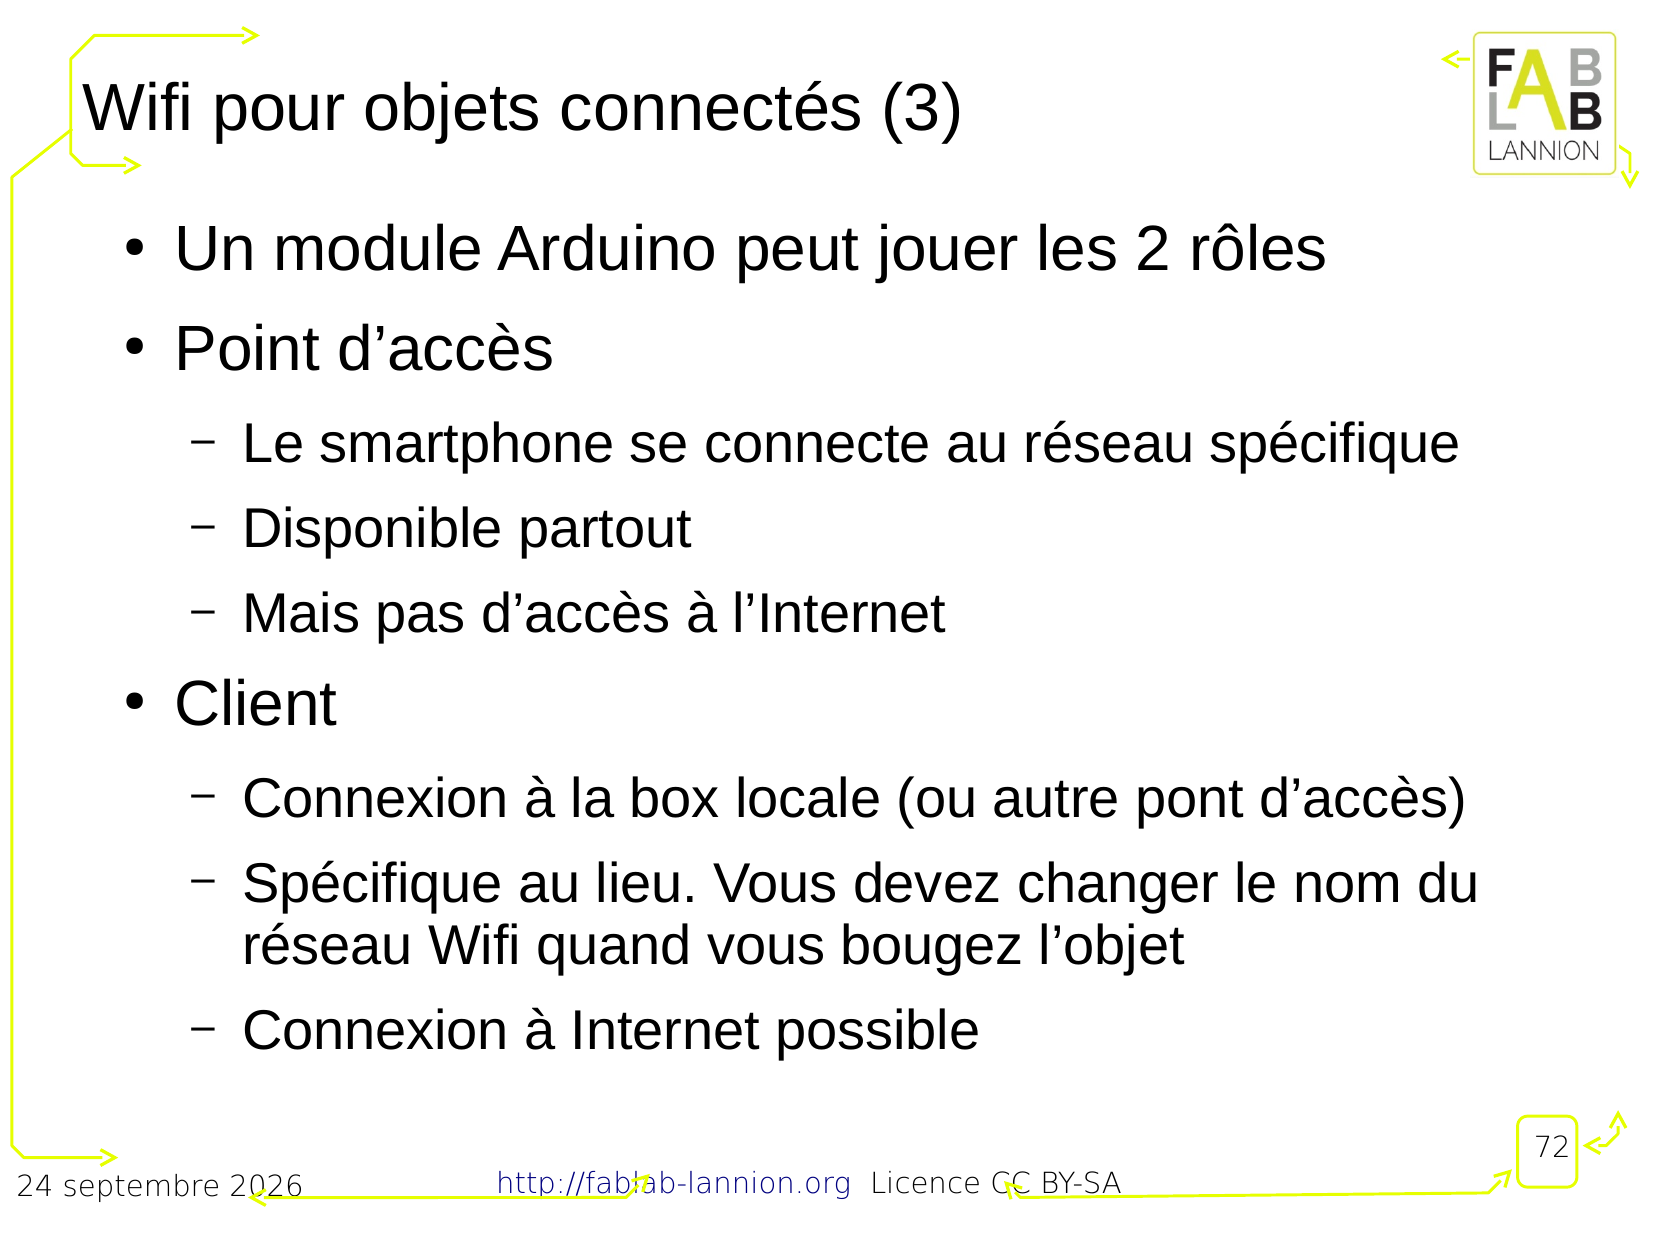

# Wifi pour objets connectés (3)
Un module Arduino peut jouer les 2 rôles
Point d’accès
Le smartphone se connecte au réseau spécifique
Disponible partout
Mais pas d’accès à l’Internet
Client
Connexion à la box locale (ou autre pont d’accès)
Spécifique au lieu. Vous devez changer le nom du réseau Wifi quand vous bougez l’objet
Connexion à Internet possible
72